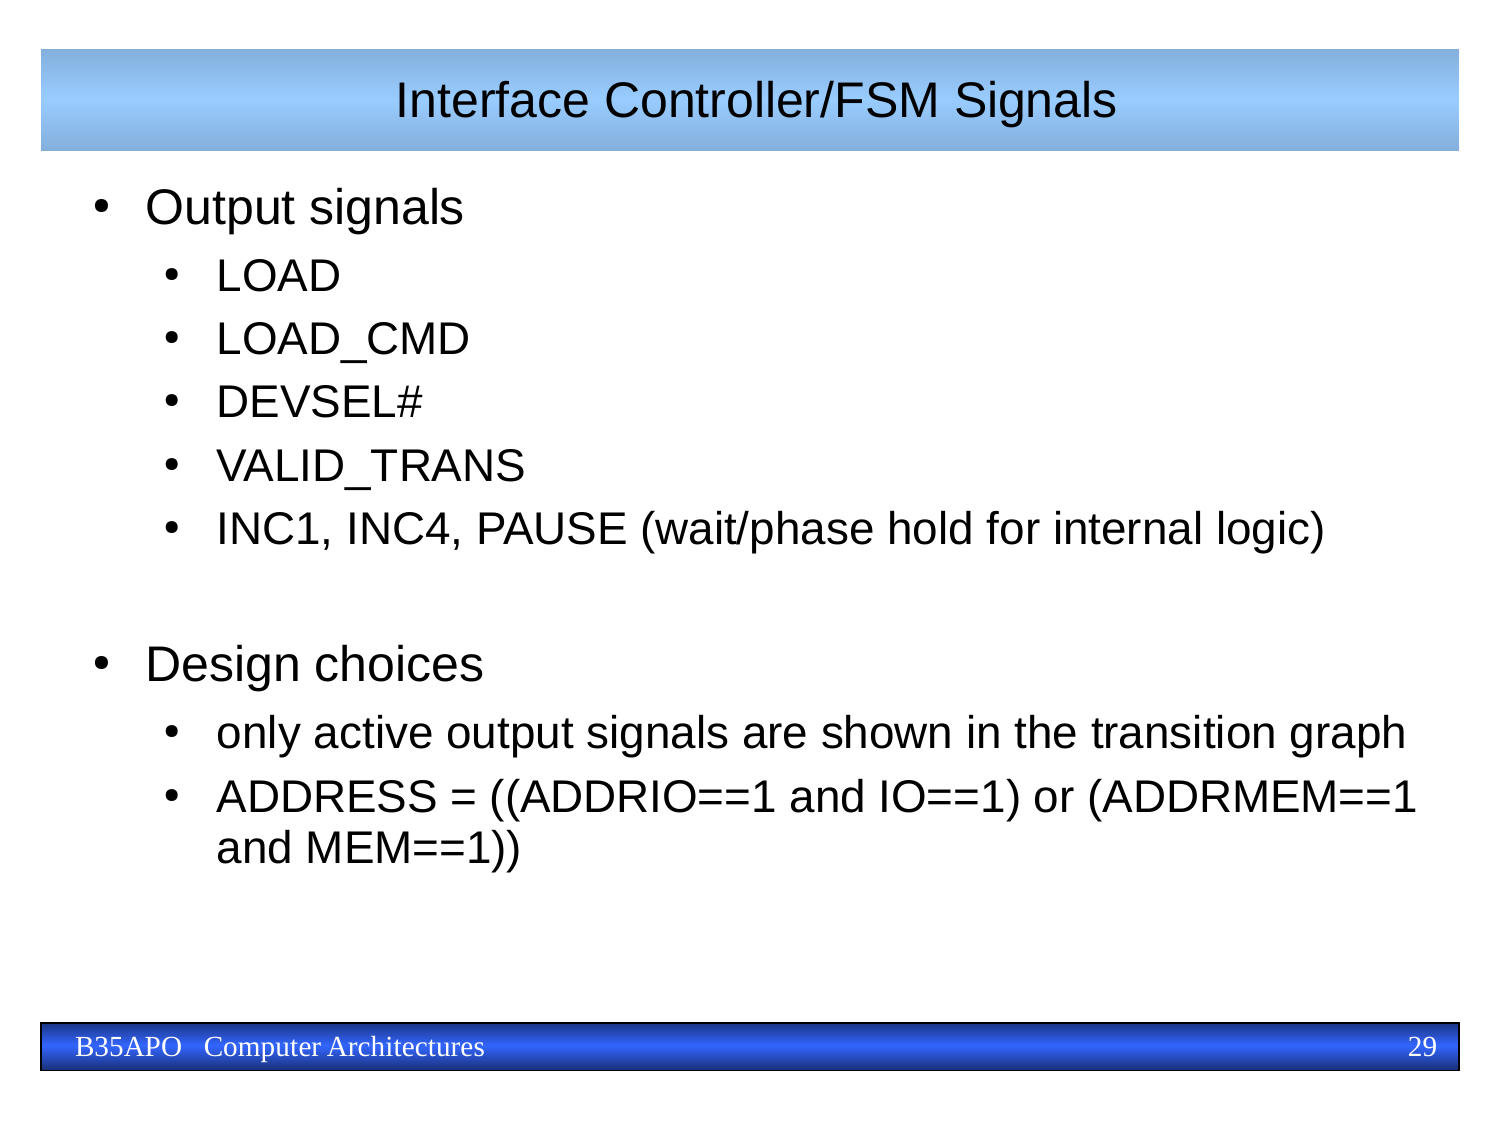

# Interface Controller/FSM Signals
Output signals
LOAD
LOAD_CMD
DEVSEL#
VALID_TRANS
INC1, INC4, PAUSE (wait/phase hold for internal logic)
Design choices
only active output signals are shown in the transition graph
ADDRESS = ((ADDRIO==1 and IO==1) or (ADDRMEM==1 and MEM==1))
B35APO Computer Architectures
29